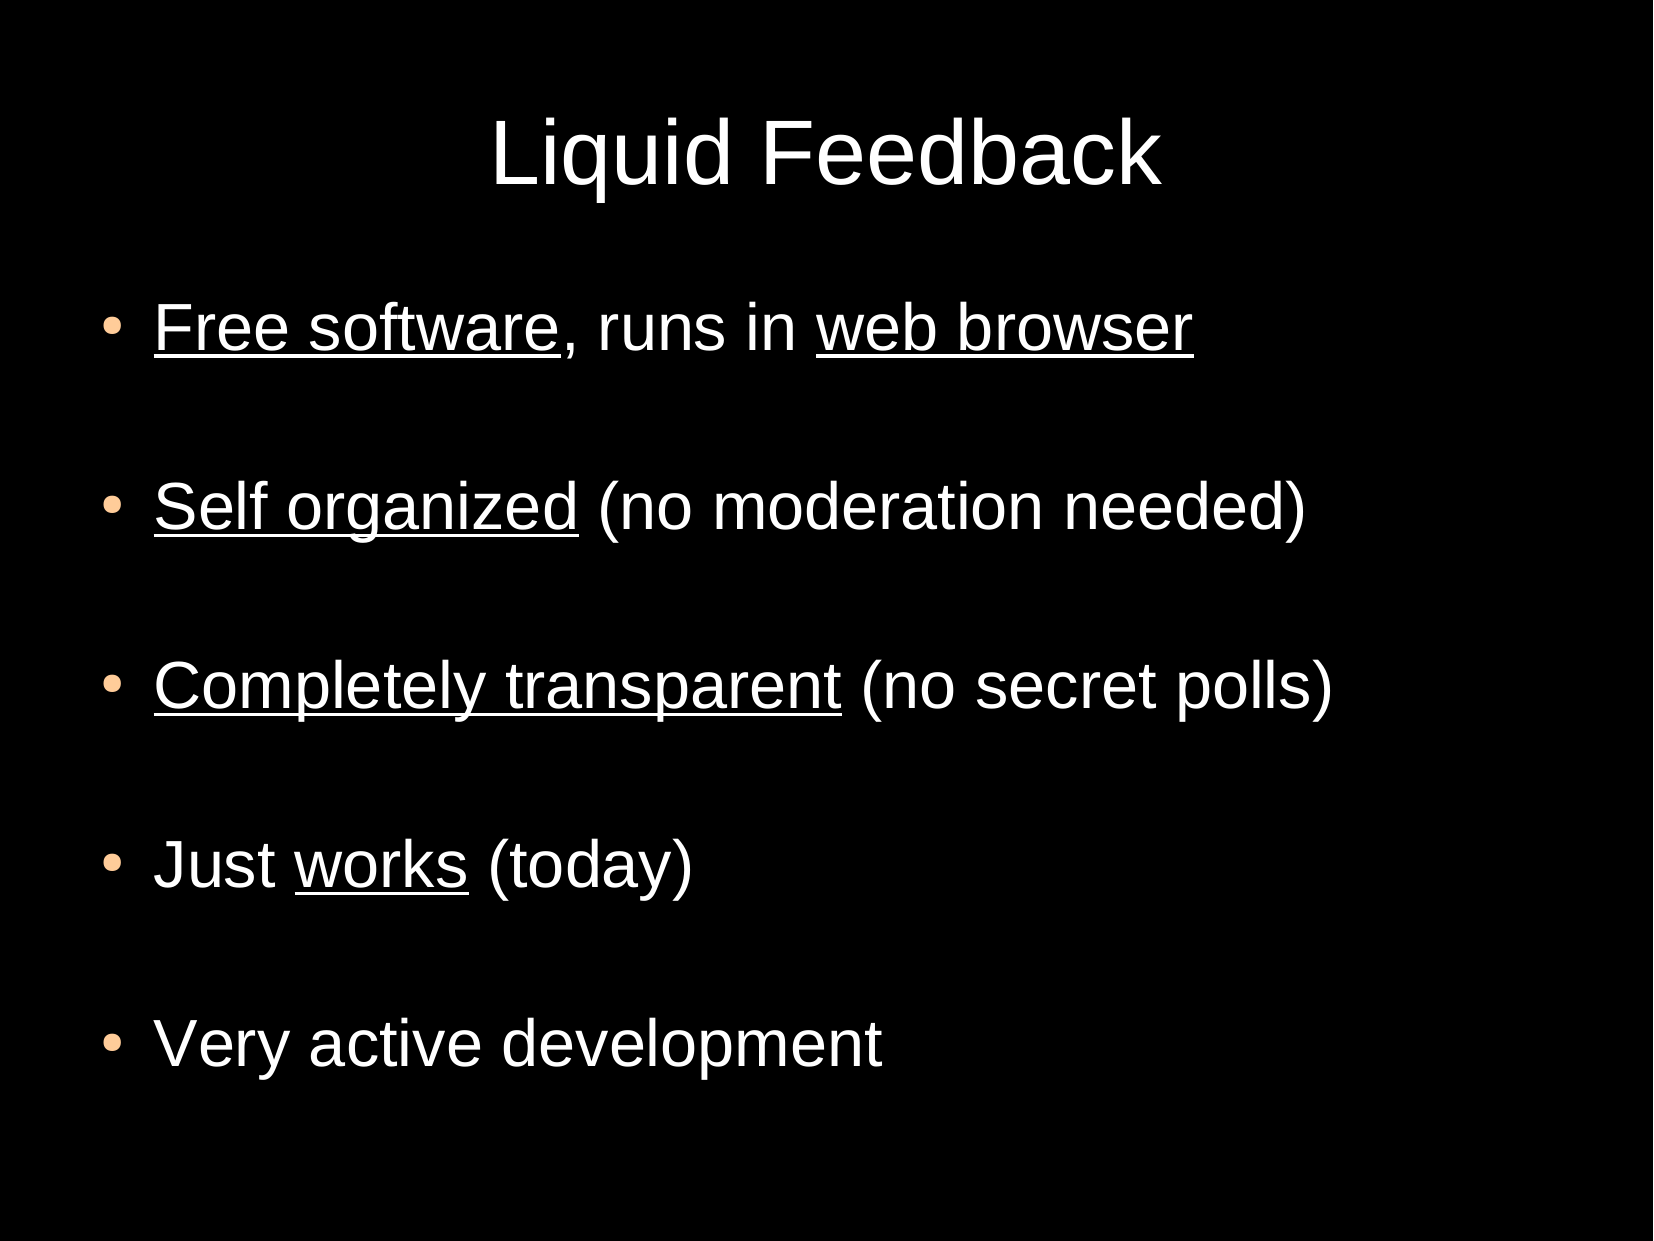

# Liquid Feedback
Free software, runs in web browser
Self organized (no moderation needed)
Completely transparent (no secret polls)
Just works (today)
Very active development